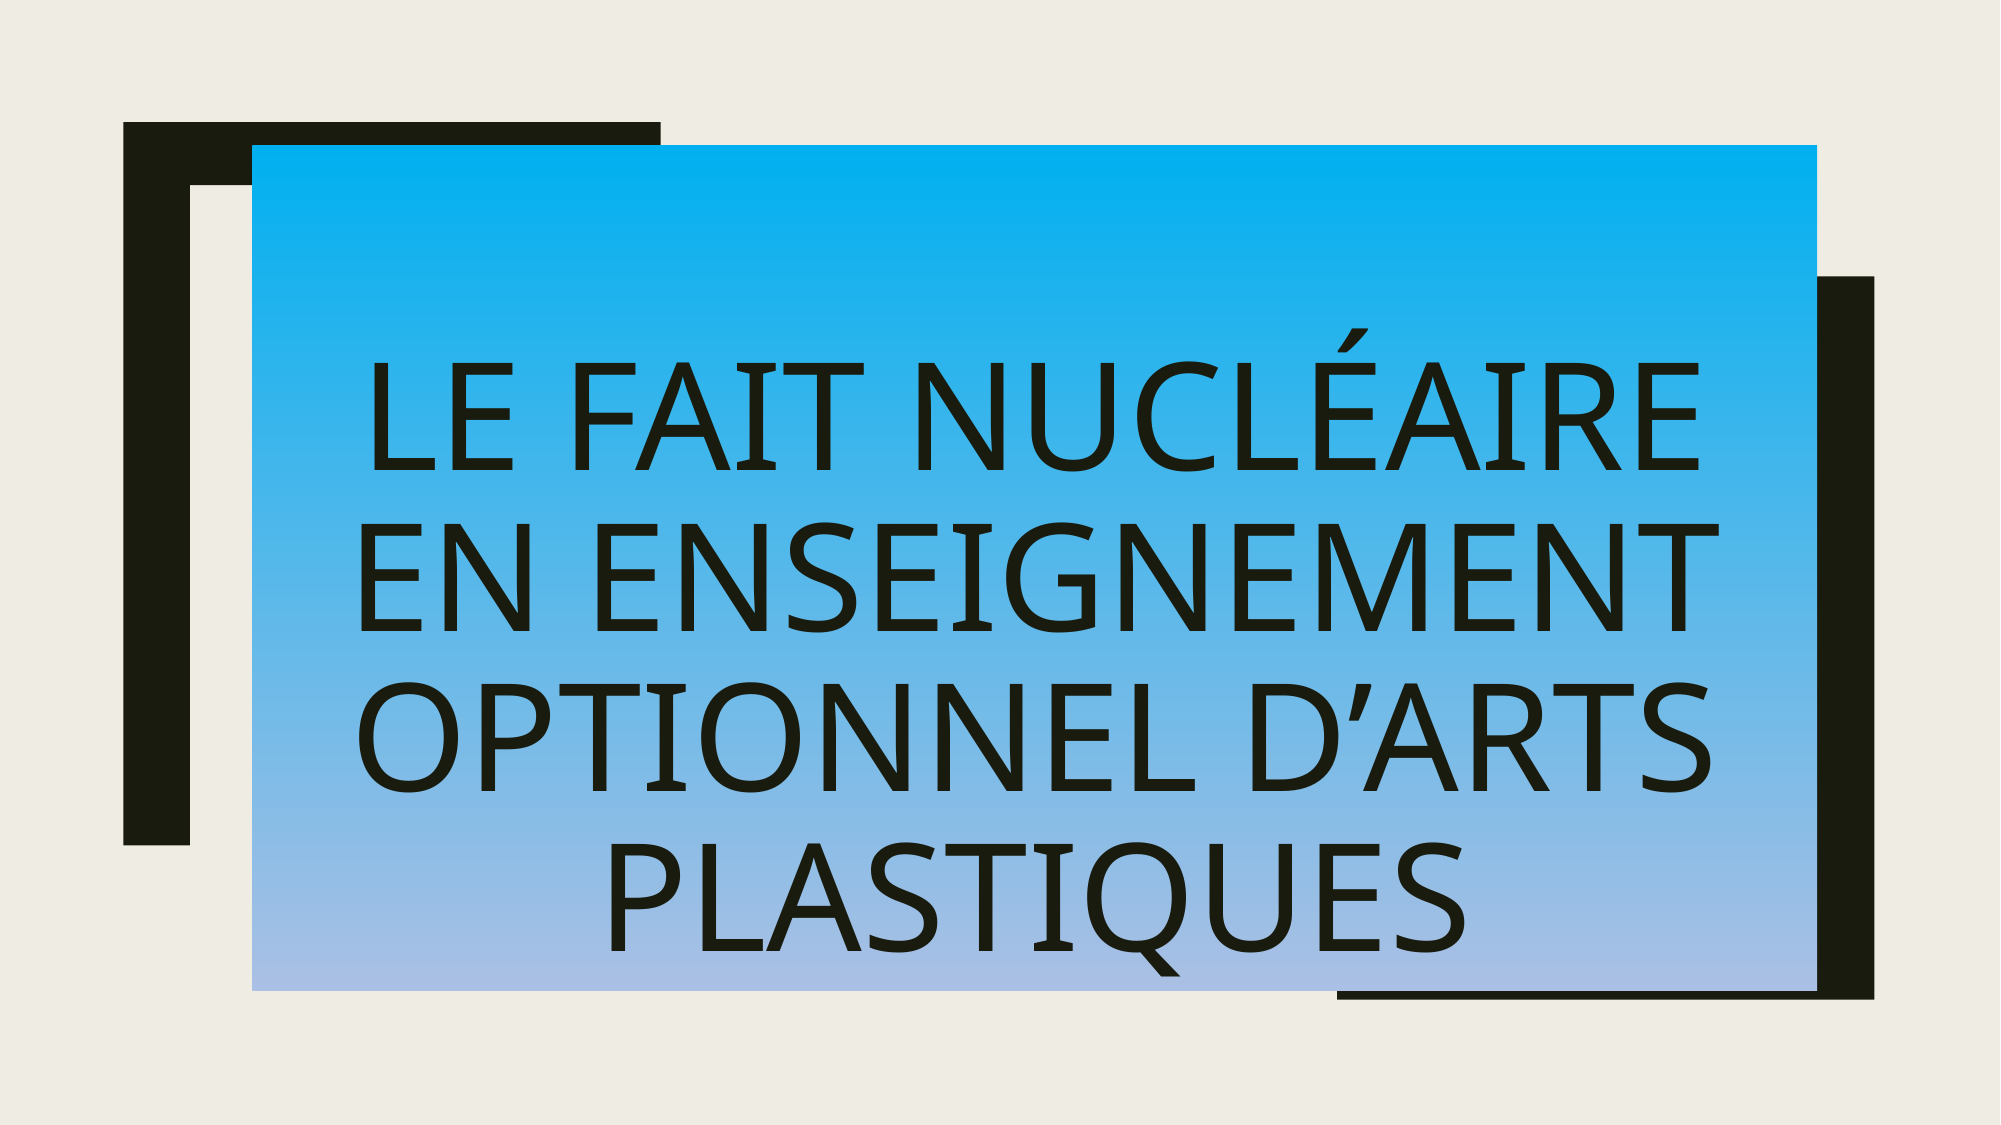

# Le fait nucléaire en enseignement optionnel d’arts plastiques